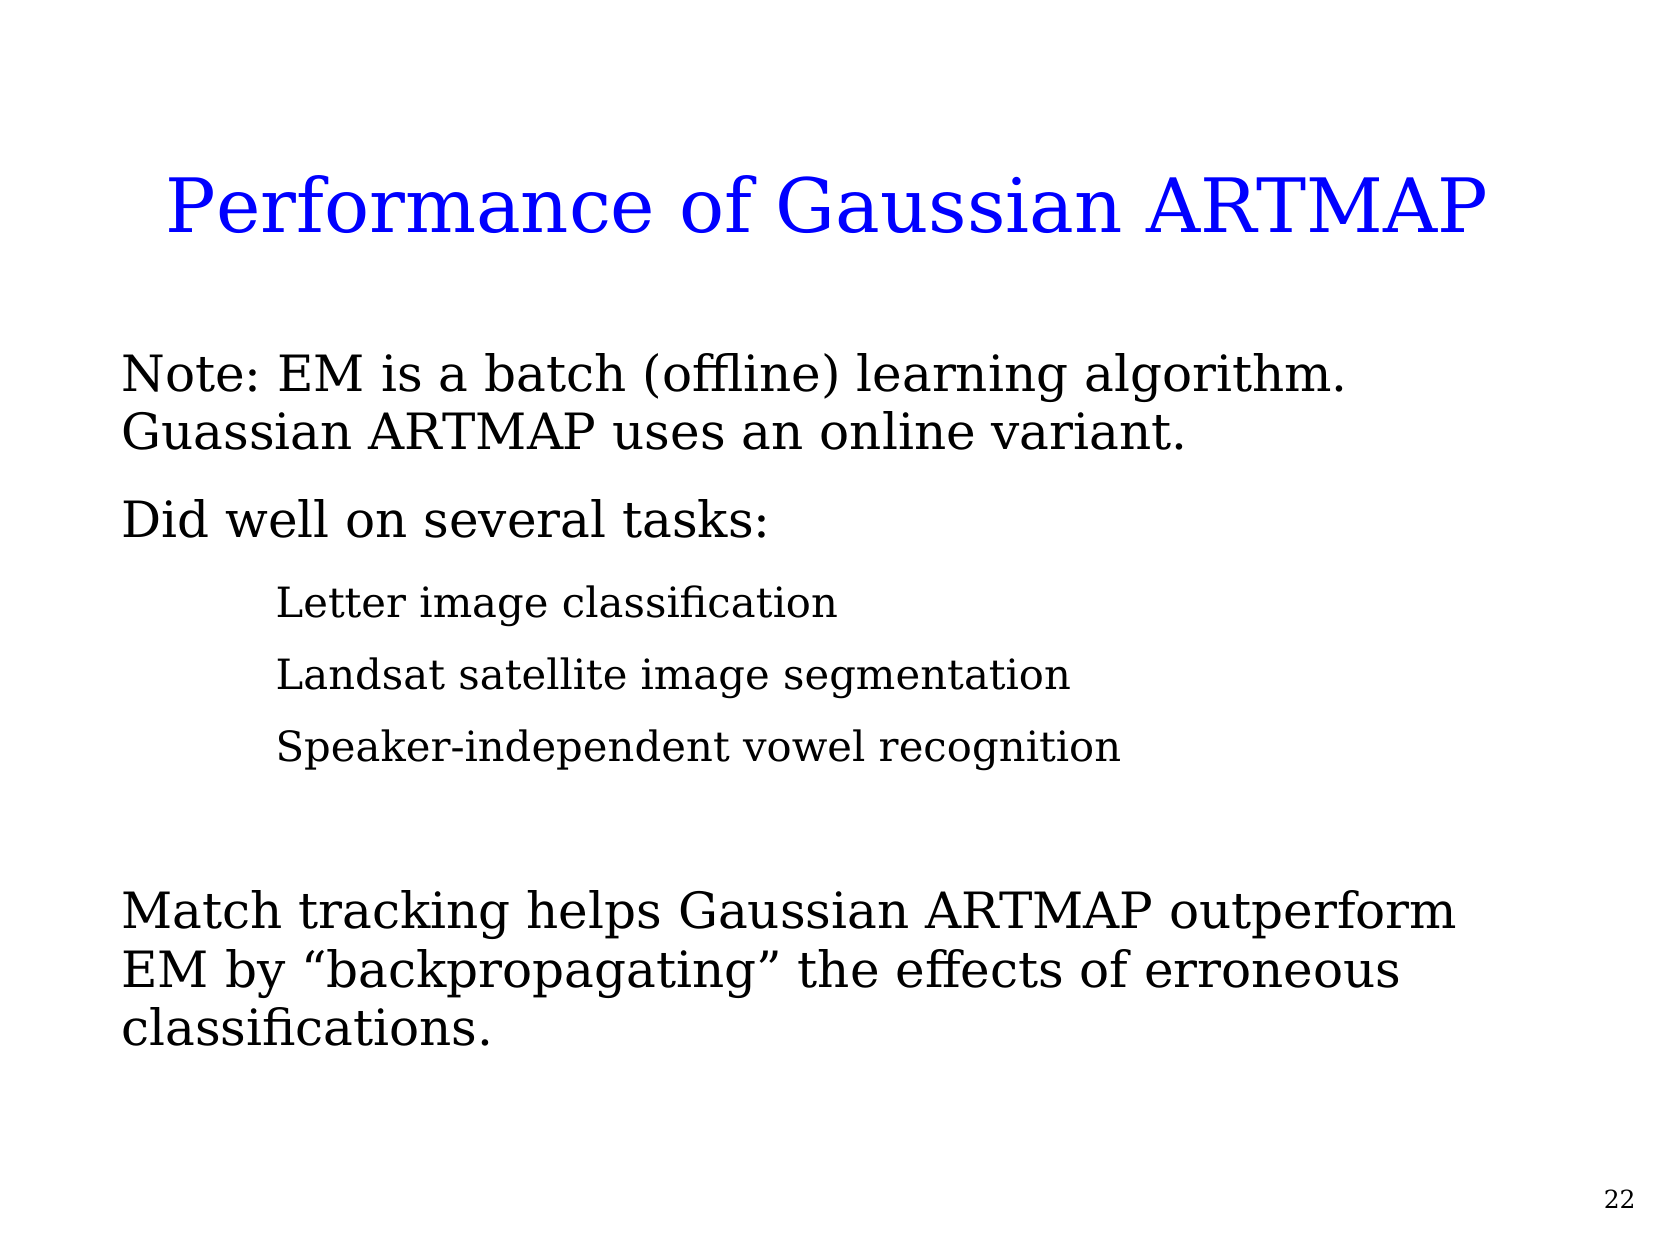

# Performance of Gaussian ARTMAP
Note: EM is a batch (offline) learning algorithm.
Guassian ARTMAP uses an online variant.
Did well on several tasks:
 Letter image classification
 Landsat satellite image segmentation
 Speaker-independent vowel recognition
Match tracking helps Gaussian ARTMAP outperform EM by “backpropagating” the effects of erroneous classifications.